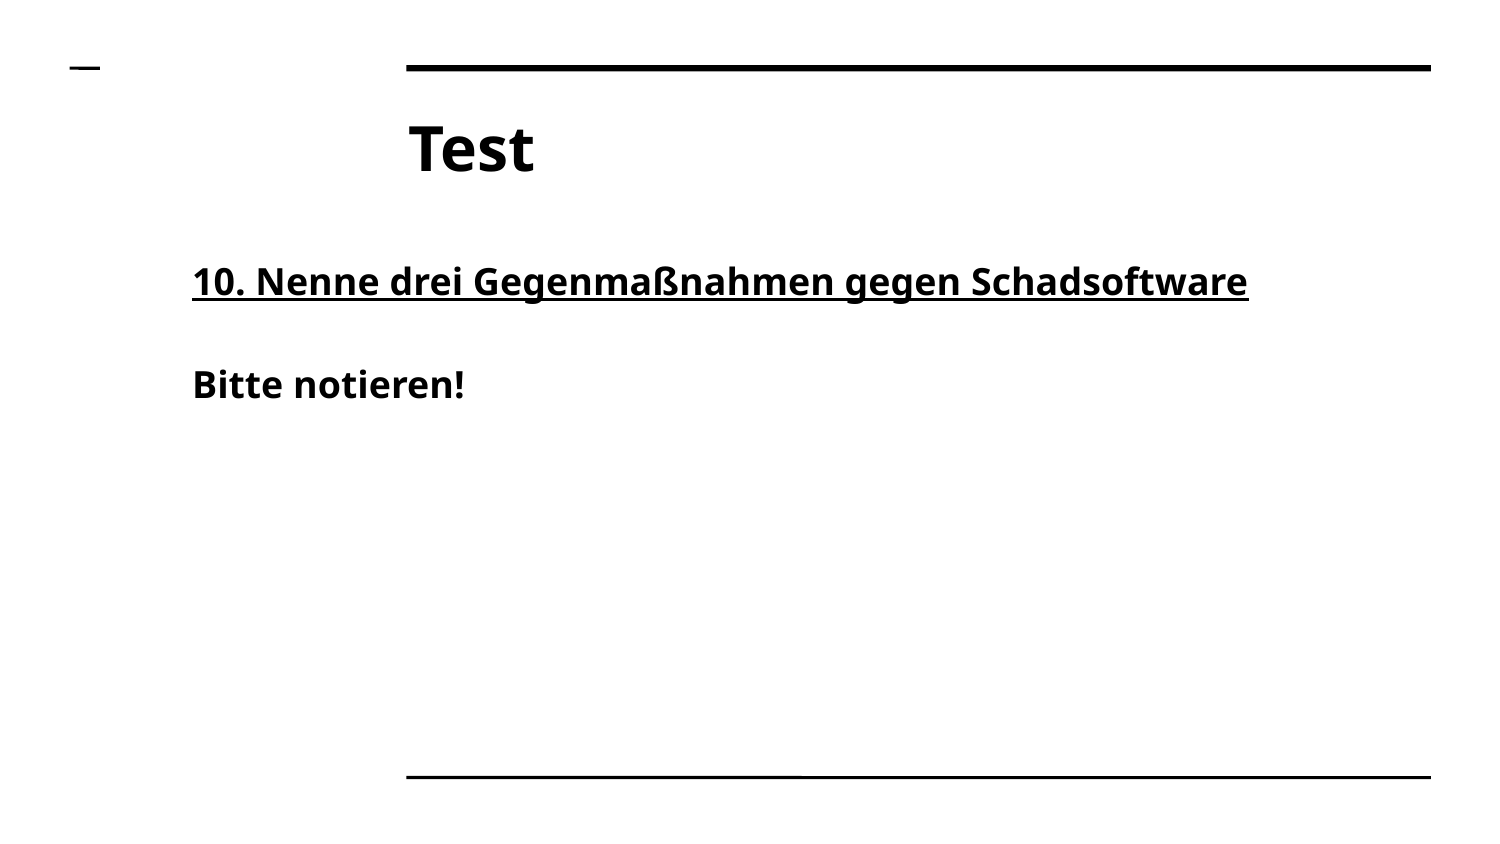

# Test
10. Nenne drei Gegenmaßnahmen gegen Schadsoftware
Bitte notieren!